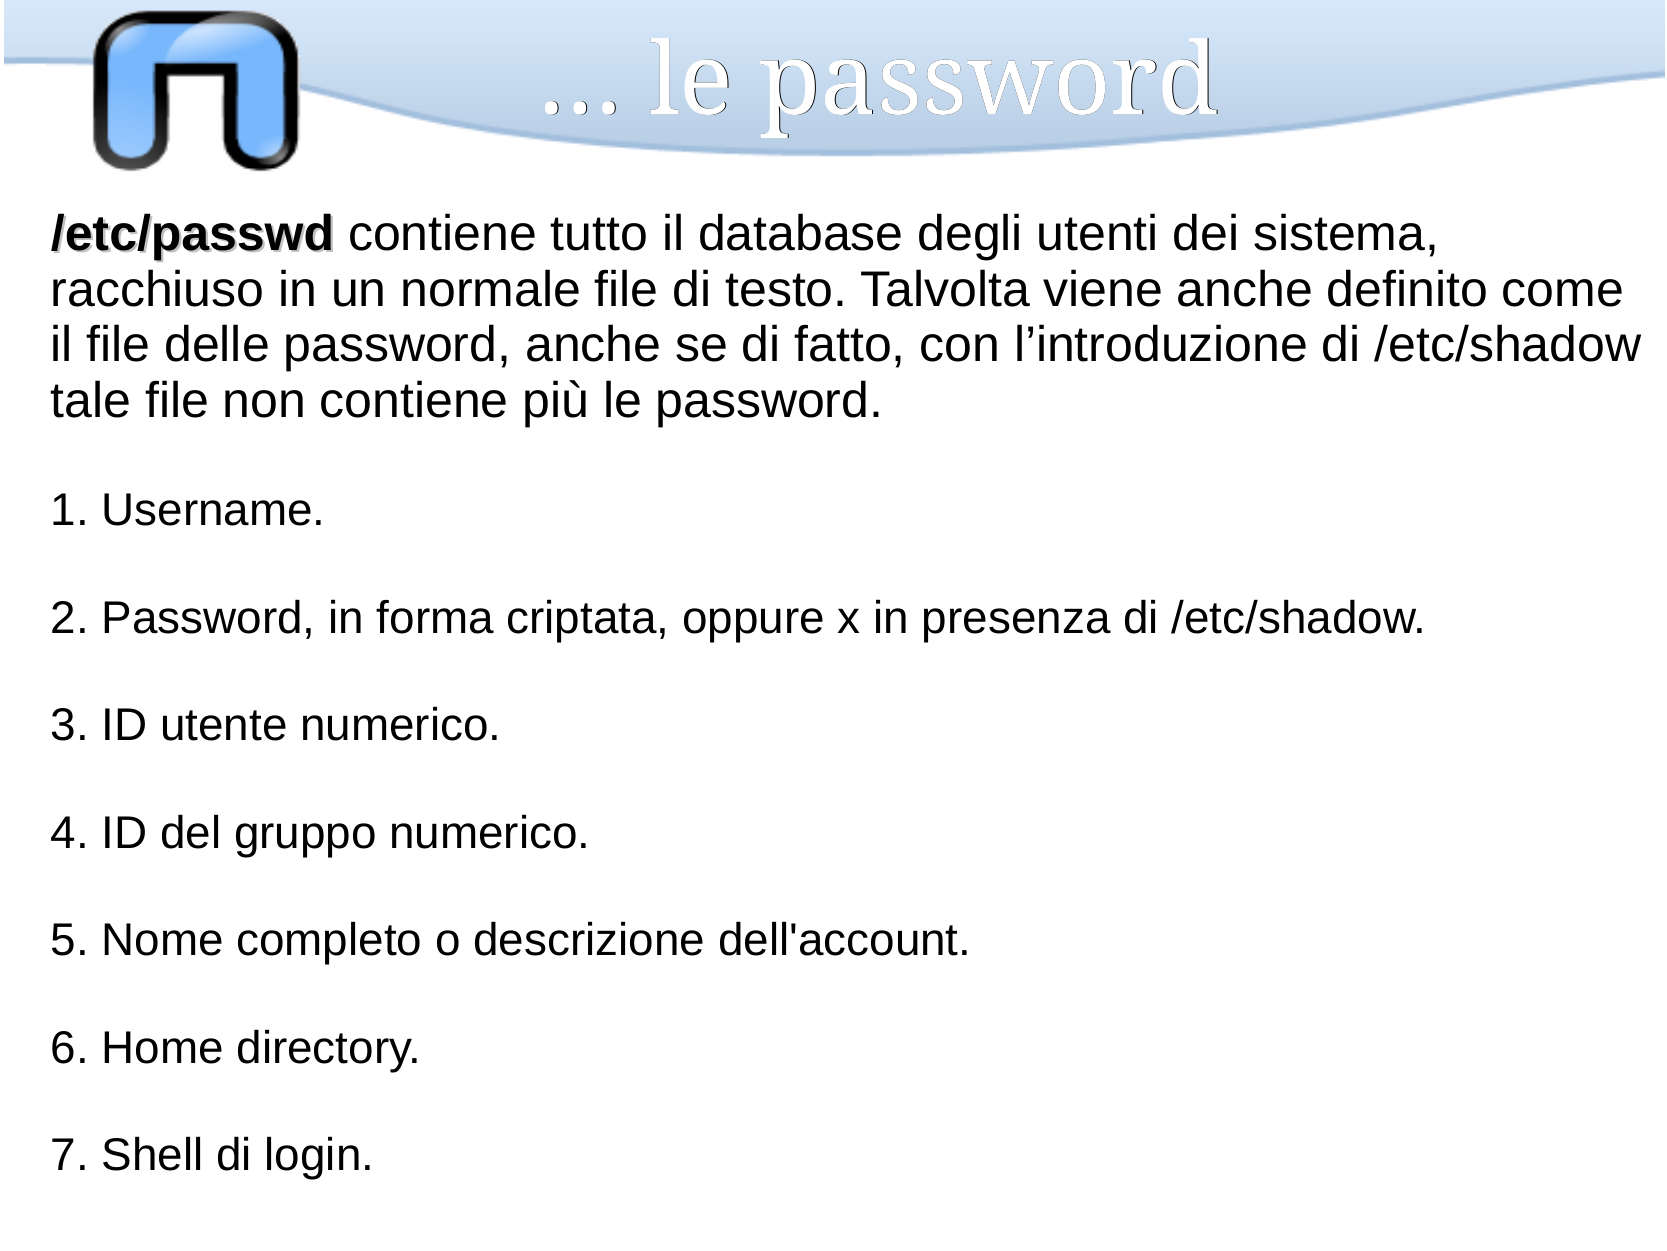

… le password
# /etc/passwd contiene tutto il database degli utenti dei sistema, racchiuso in un normale file di testo. Talvolta viene anche definito come il file delle password, anche se di fatto, con l’introduzione di /etc/shadow tale file non contiene più le password.
1. Username.
2. Password, in forma criptata, oppure x in presenza di /etc/shadow.
3. ID utente numerico.
4. ID del gruppo numerico.
5. Nome completo o descrizione dell'account.
6. Home directory.
7. Shell di login.